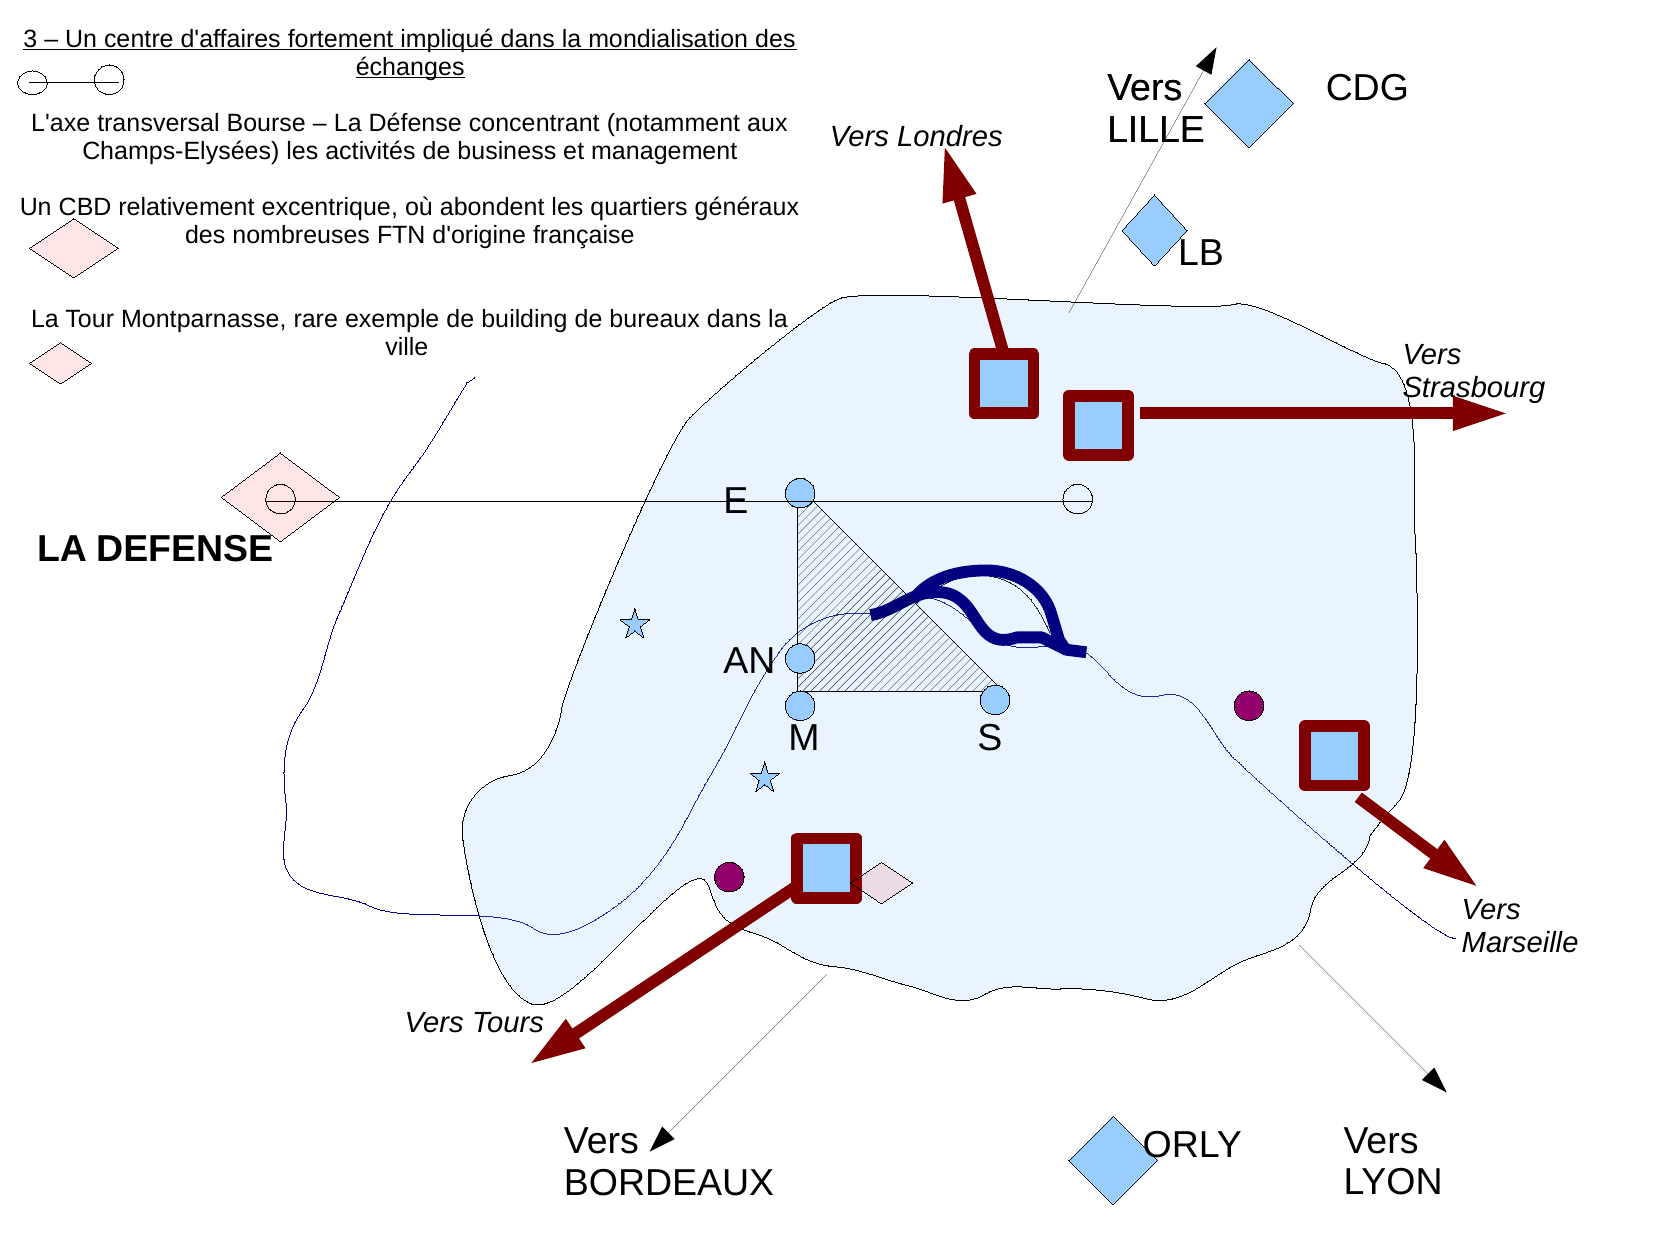

# 3 – Un centre d'affaires fortement impliqué dans la mondialisation des échanges L'axe transversal Bourse – La Défense concentrant (notamment aux Champs-Elysées) les activités de business et management Un CBD relativement excentrique, où abondent les quartiers généraux des nombreuses FTN d'origine française La Tour Montparnasse, rare exemple de building de bureaux dans la ville
Vers LILLE
Vers LILLE
CDG
Vers Londres
LB
Vers Strasbourg
E
 LA DEFENSE
AN
S
M
Vers Marseille
Vers Tours
Vers LYON
Vers
BORDEAUX
ORLY